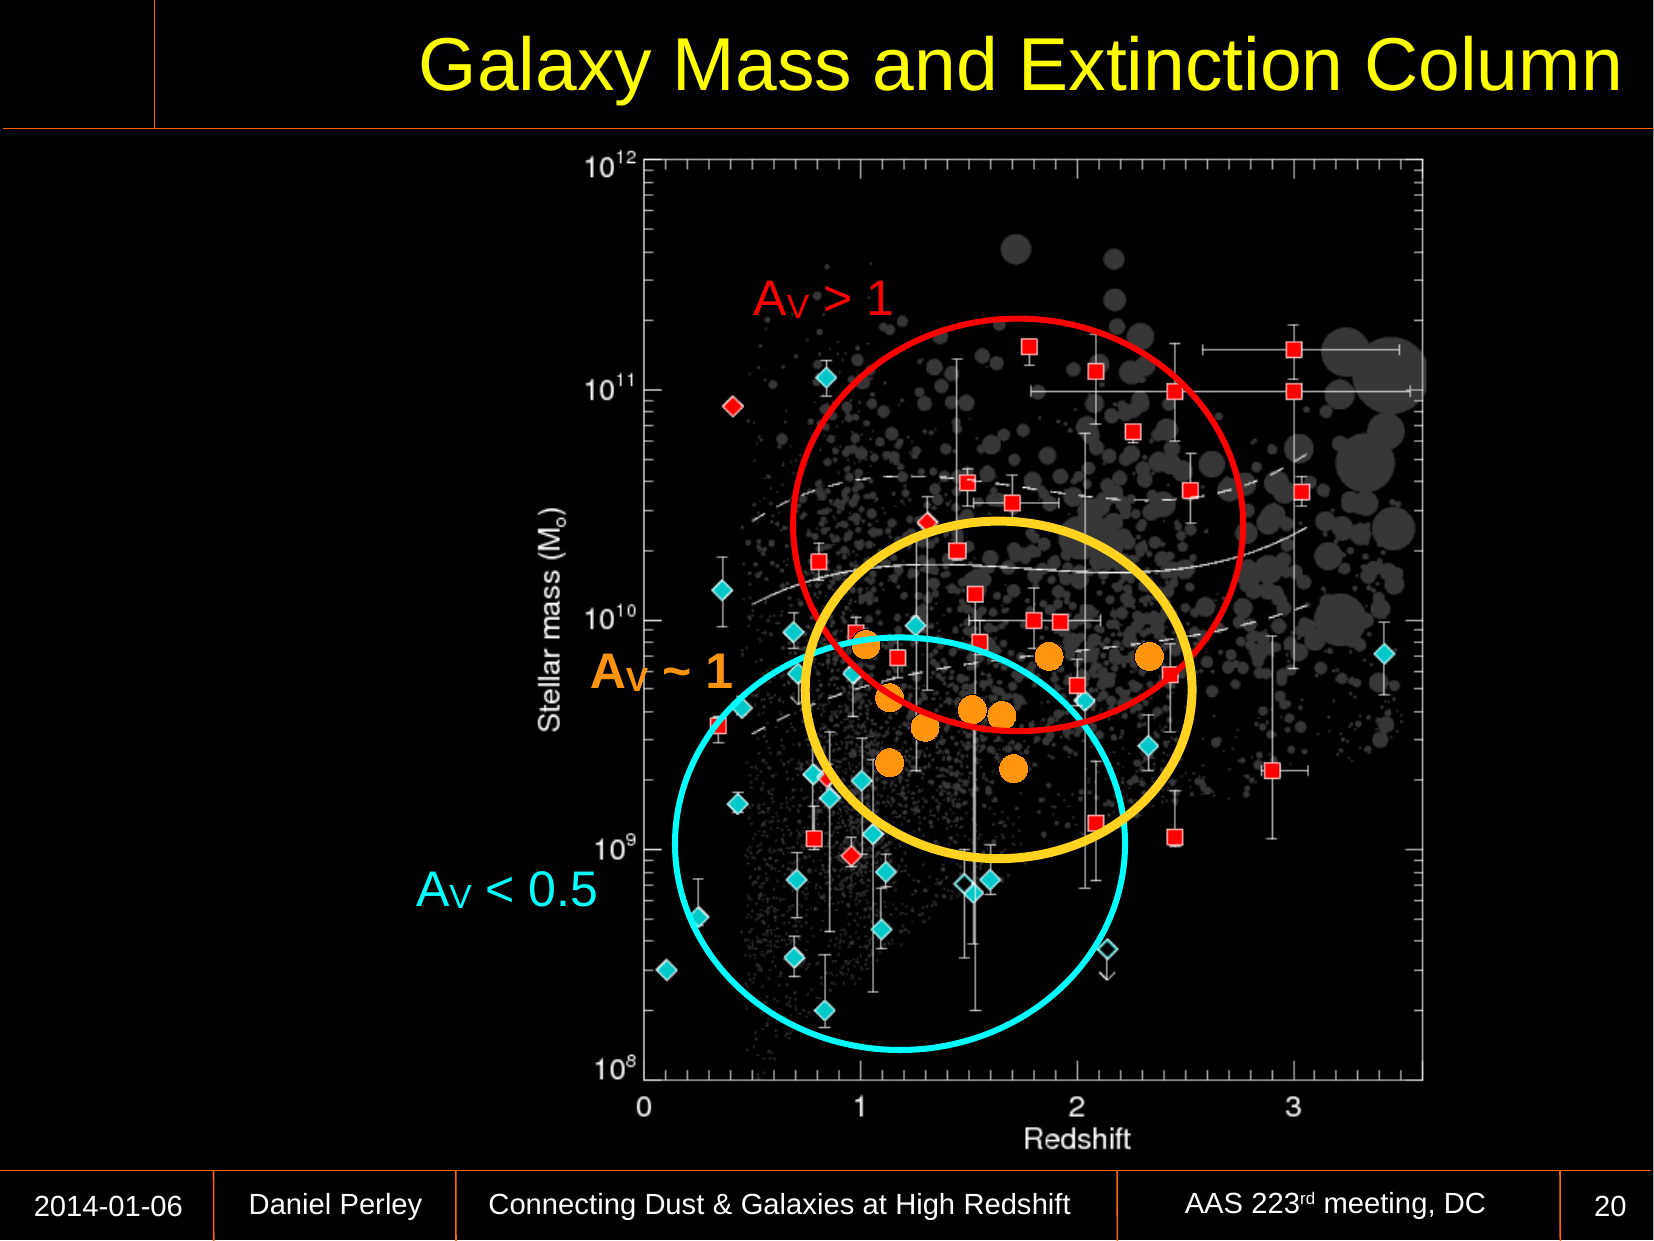

# Galaxy Mass and Extinction Column
AV > 1
AV ~ 1
AV < 0.5
2014-01-06
20